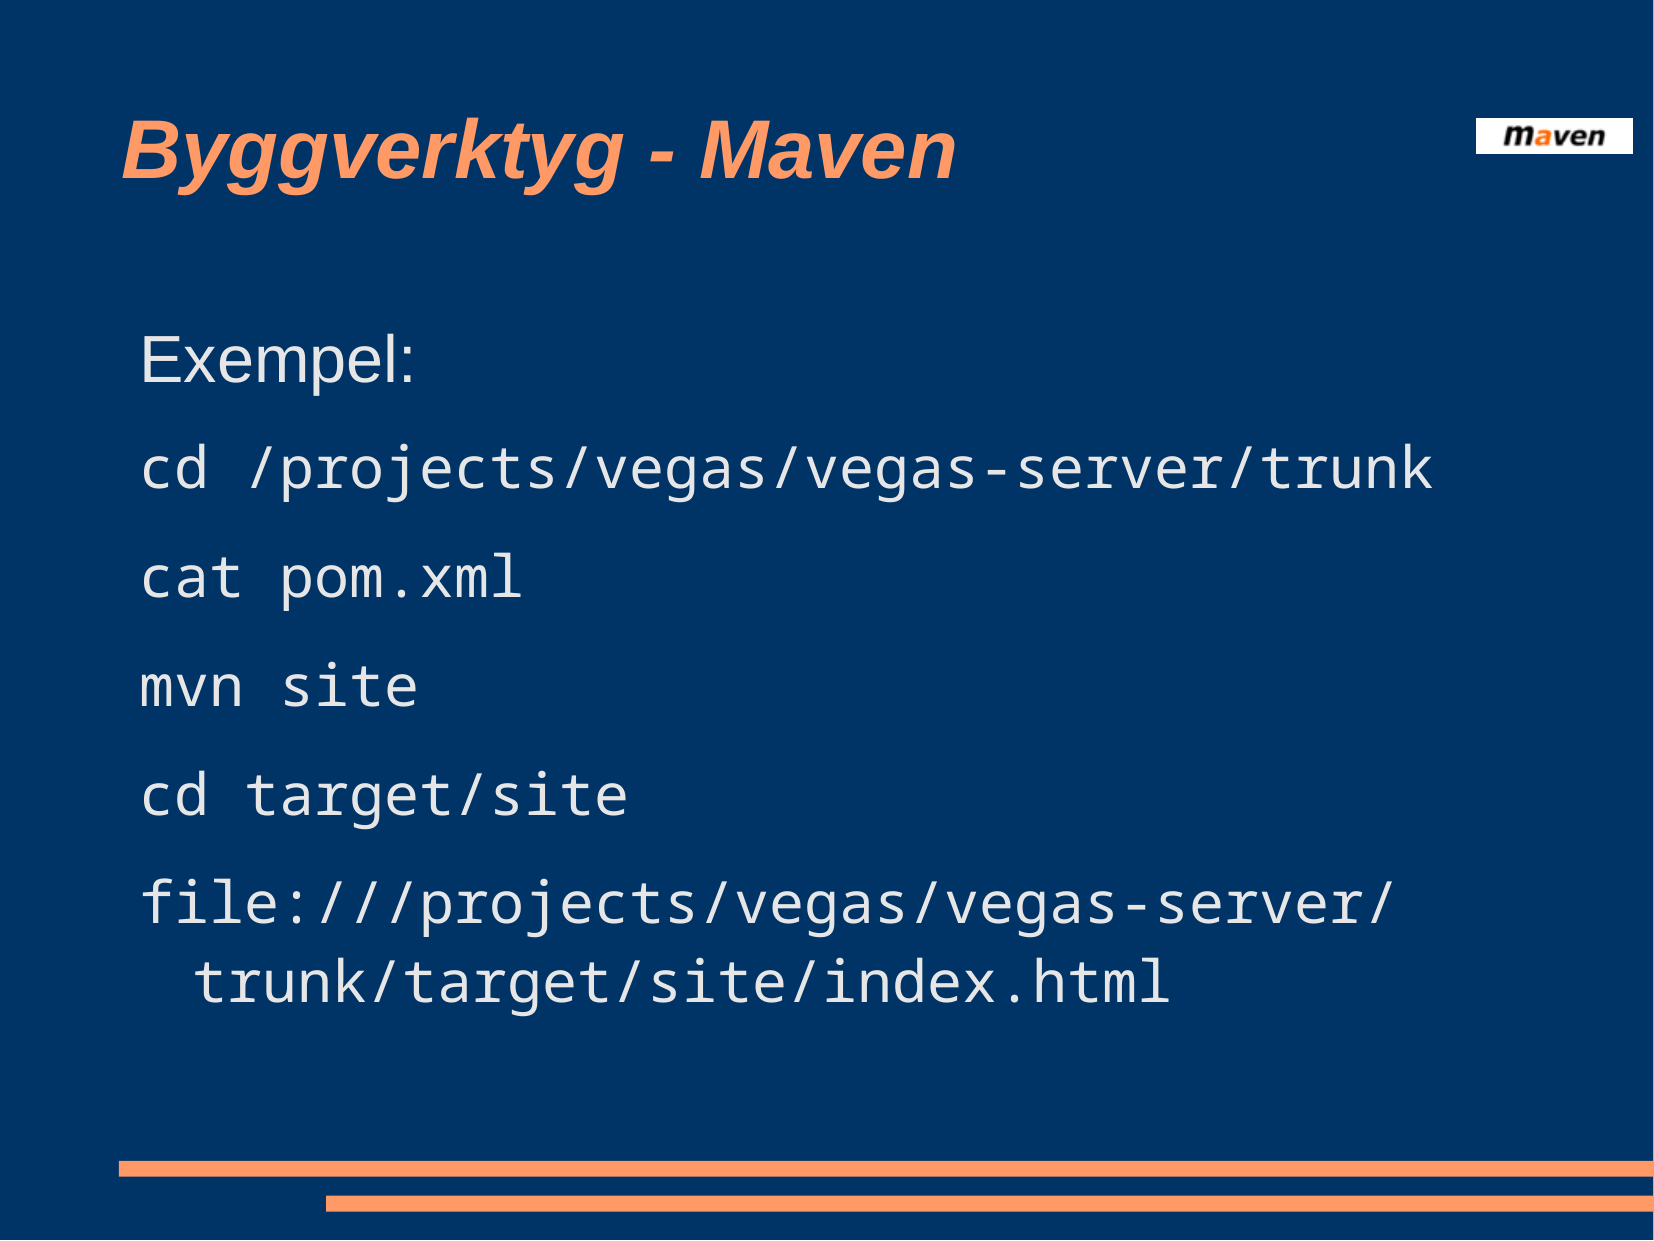

# Byggverktyg - Maven
Exempel:
cd /projects/vegas/vegas-server/trunk
cat pom.xml
mvn site
cd target/site
file:///projects/vegas/vegas-server/trunk/target/site/index.html